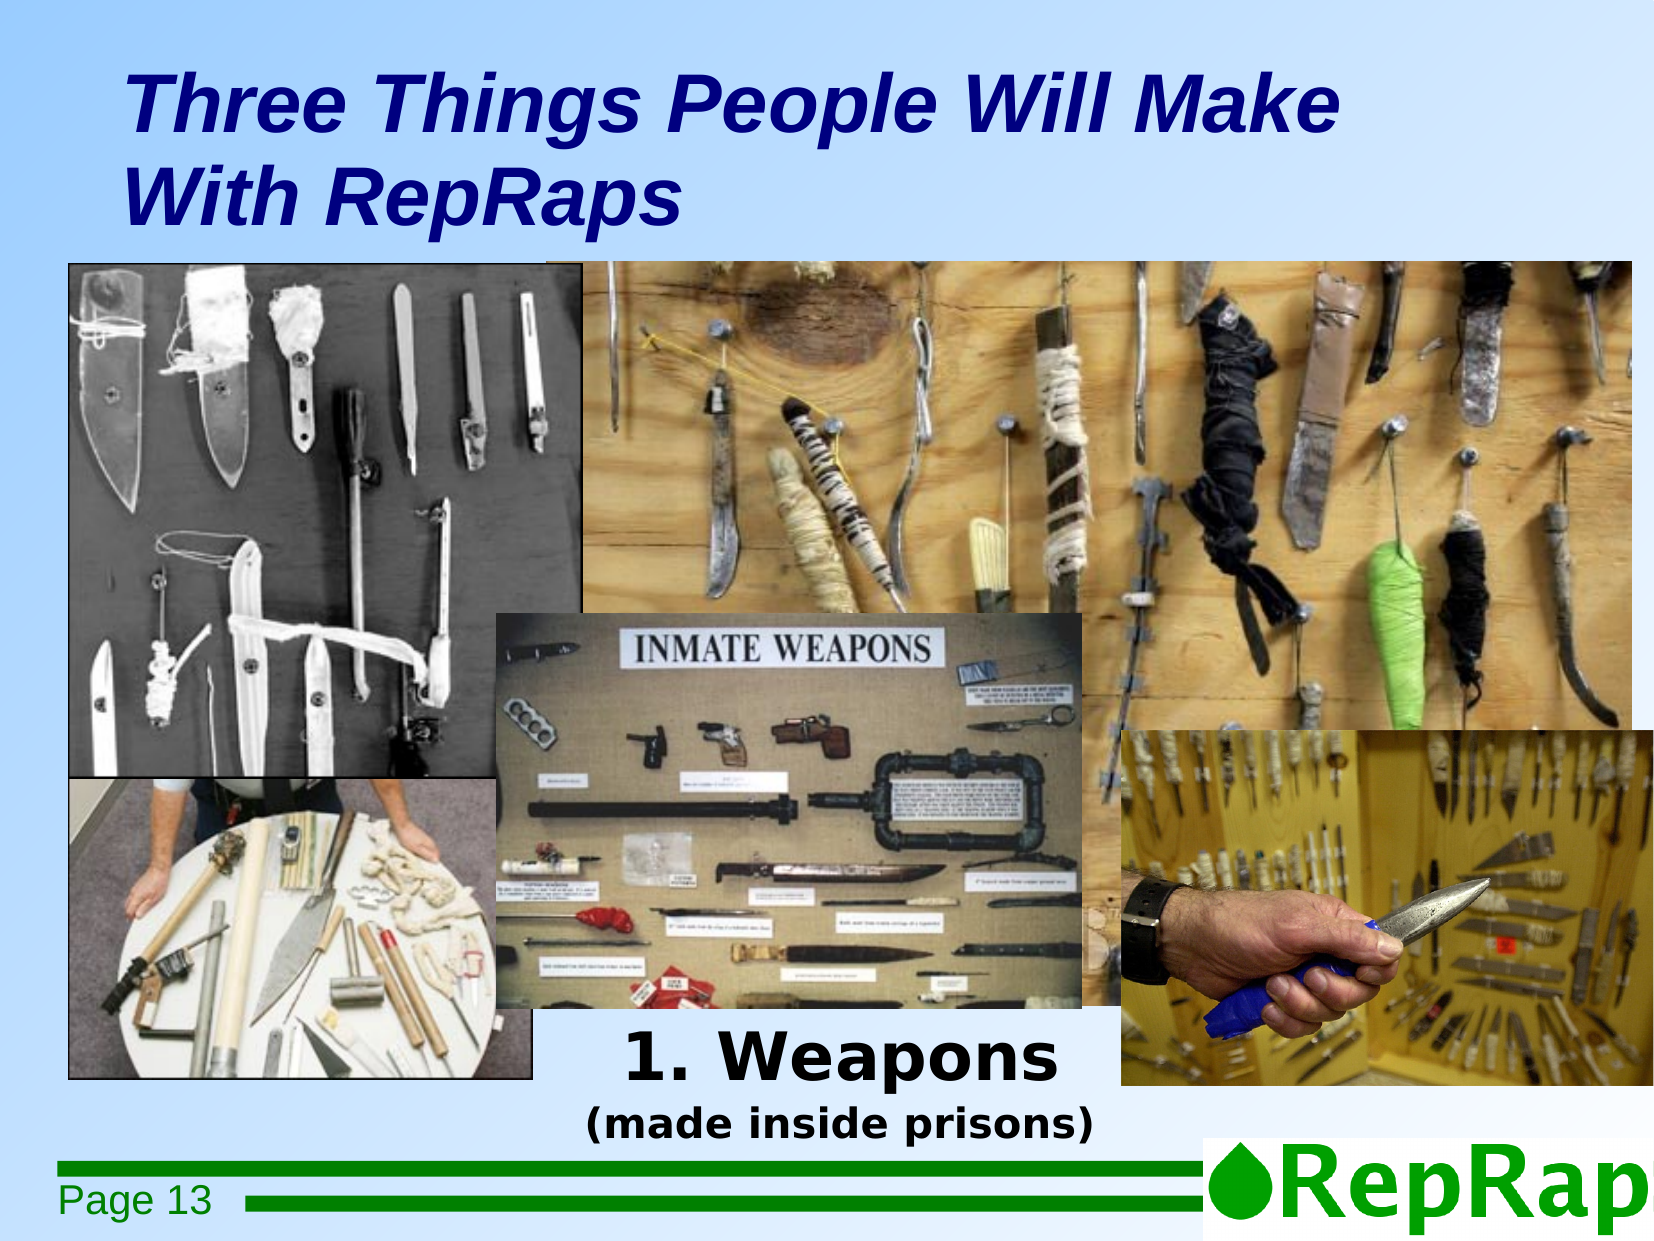

# Three Things People Will Make With RepRaps
1. Weapons
(made inside prisons)